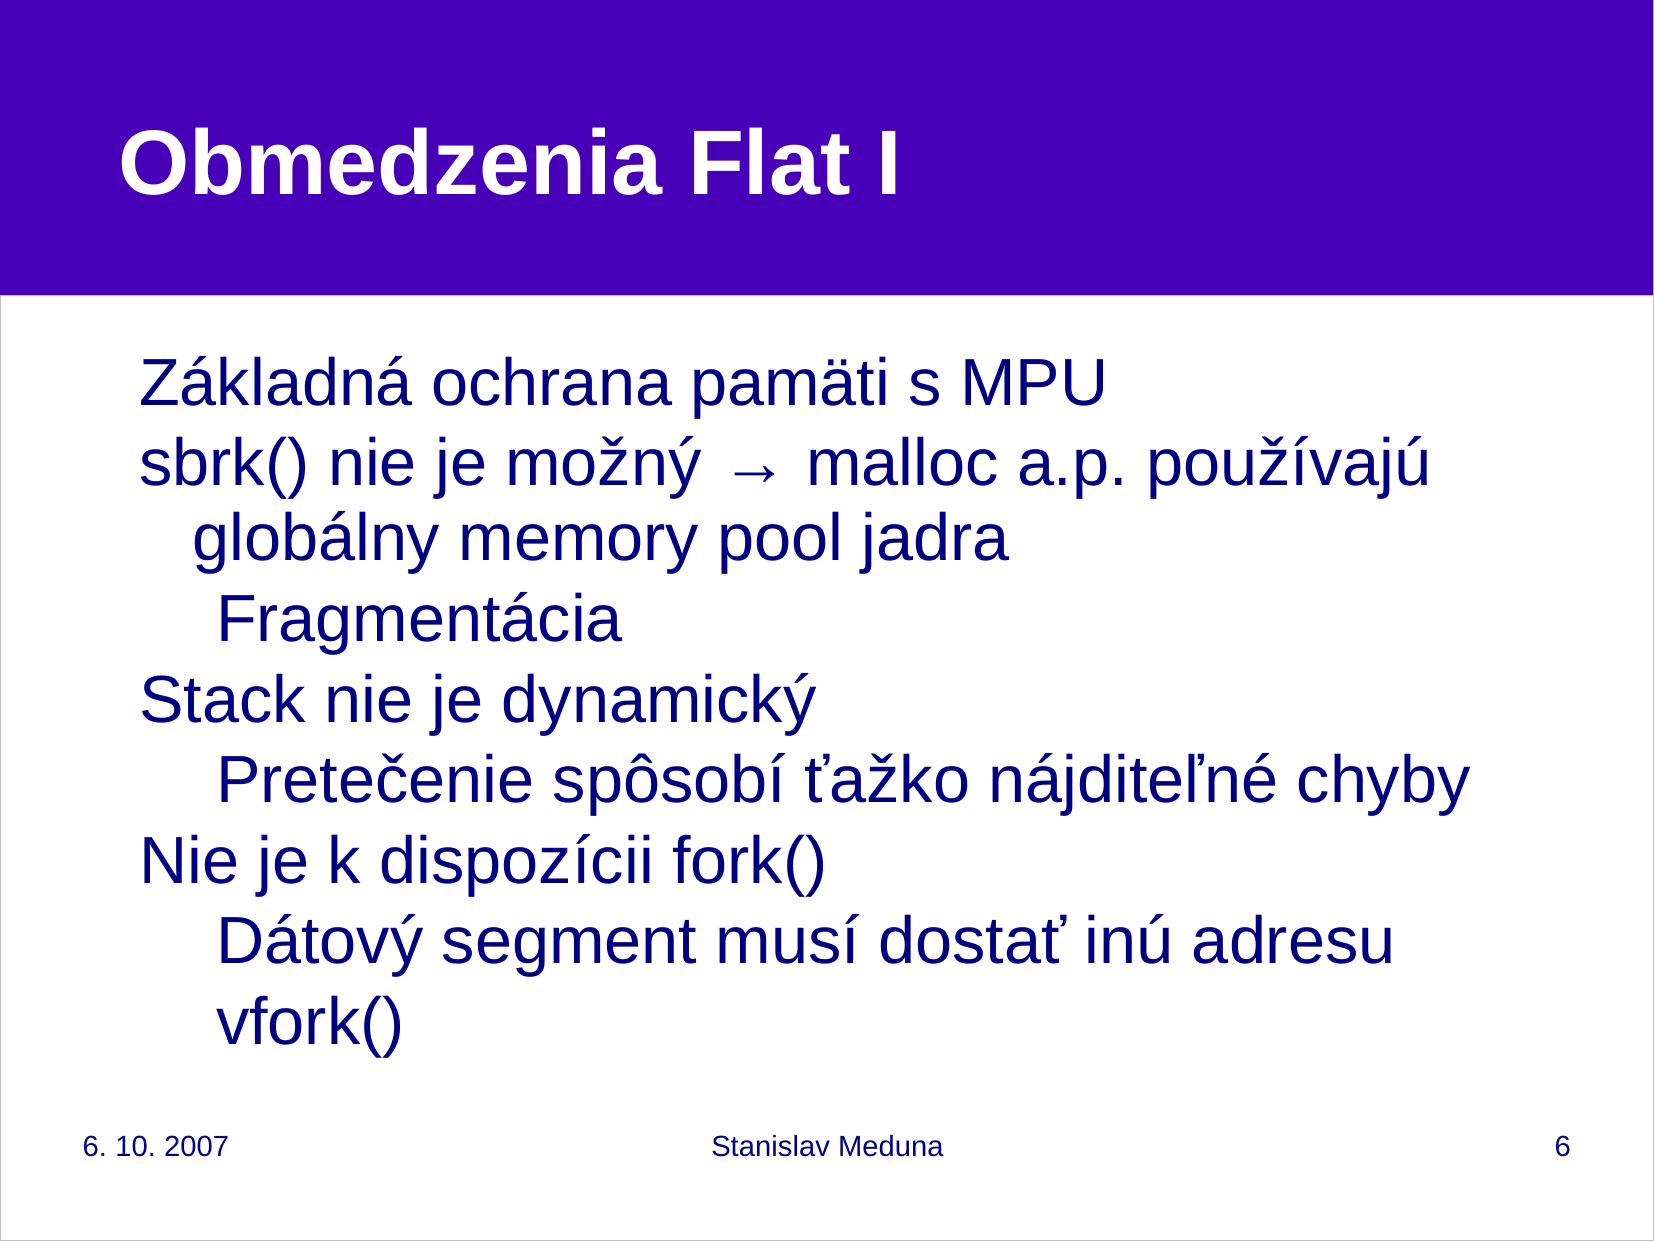

# Obmedzenia Flat I
Základná ochrana pamäti s MPU
sbrk() nie je možný → malloc a.p. používajú globálny memory pool jadra
Fragmentácia
Stack nie je dynamický
Pretečenie spôsobí ťažko nájditeľné chyby
Nie je k dispozícii fork()
Dátový segment musí dostať inú adresu
vfork()
6. 10. 2007
Stanislav Meduna
6